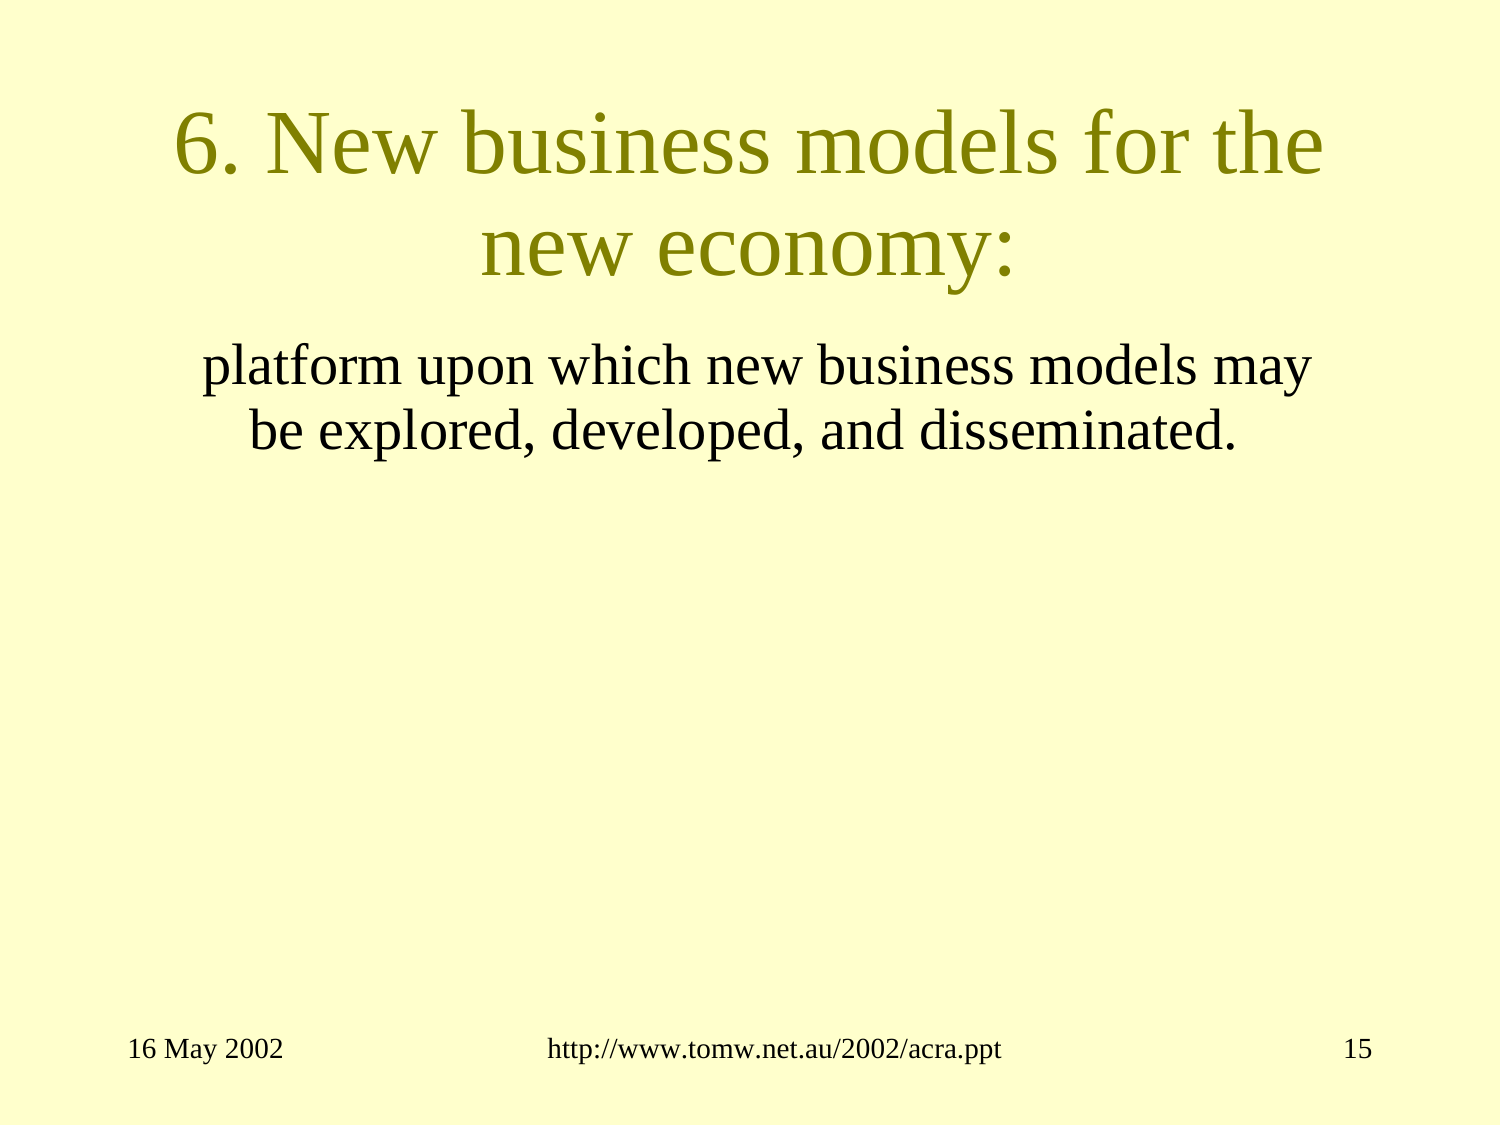

# 6. New business models for the new economy:
platform upon which new business models may be explored, developed, and disseminated.
16 May 2002
http://www.tomw.net.au/2002/acra.ppt
15